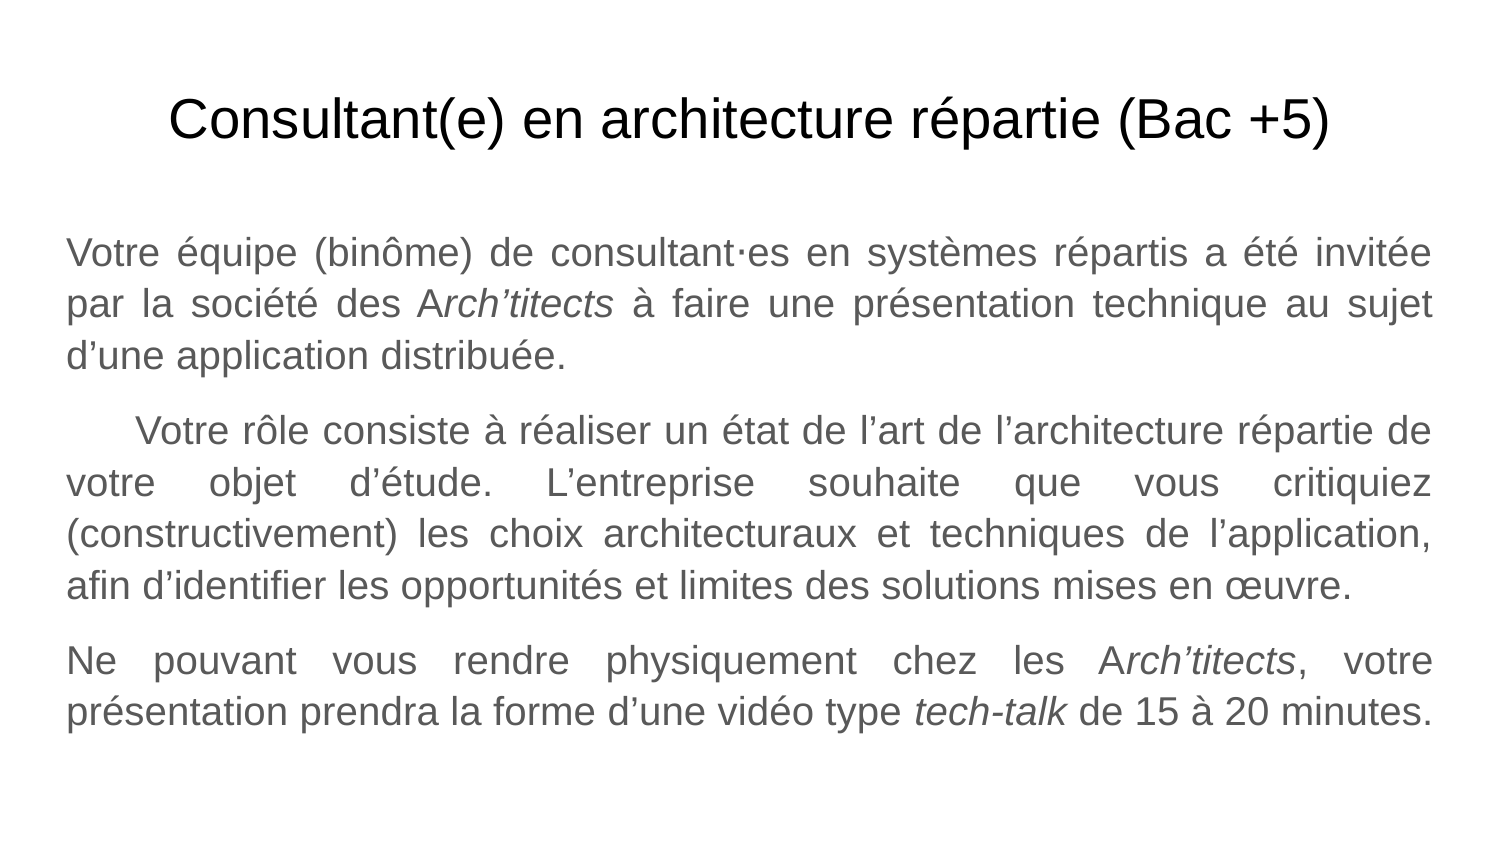

# Consultant(e) en architecture répartie (Bac +5)
Votre équipe (binôme) de consultant⋅es en systèmes répartis a été invitée par la société des Arch’titects à faire une présentation technique au sujet d’une application distribuée.
Votre rôle consiste à réaliser un état de l’art de l’architecture répartie de votre objet d’étude. L’entreprise souhaite que vous critiquiez (constructivement) les choix architecturaux et techniques de l’application, afin d’identifier les opportunités et limites des solutions mises en œuvre.
Ne pouvant vous rendre physiquement chez les Arch’titects, votre présentation prendra la forme d’une vidéo type tech-talk de 15 à 20 minutes.